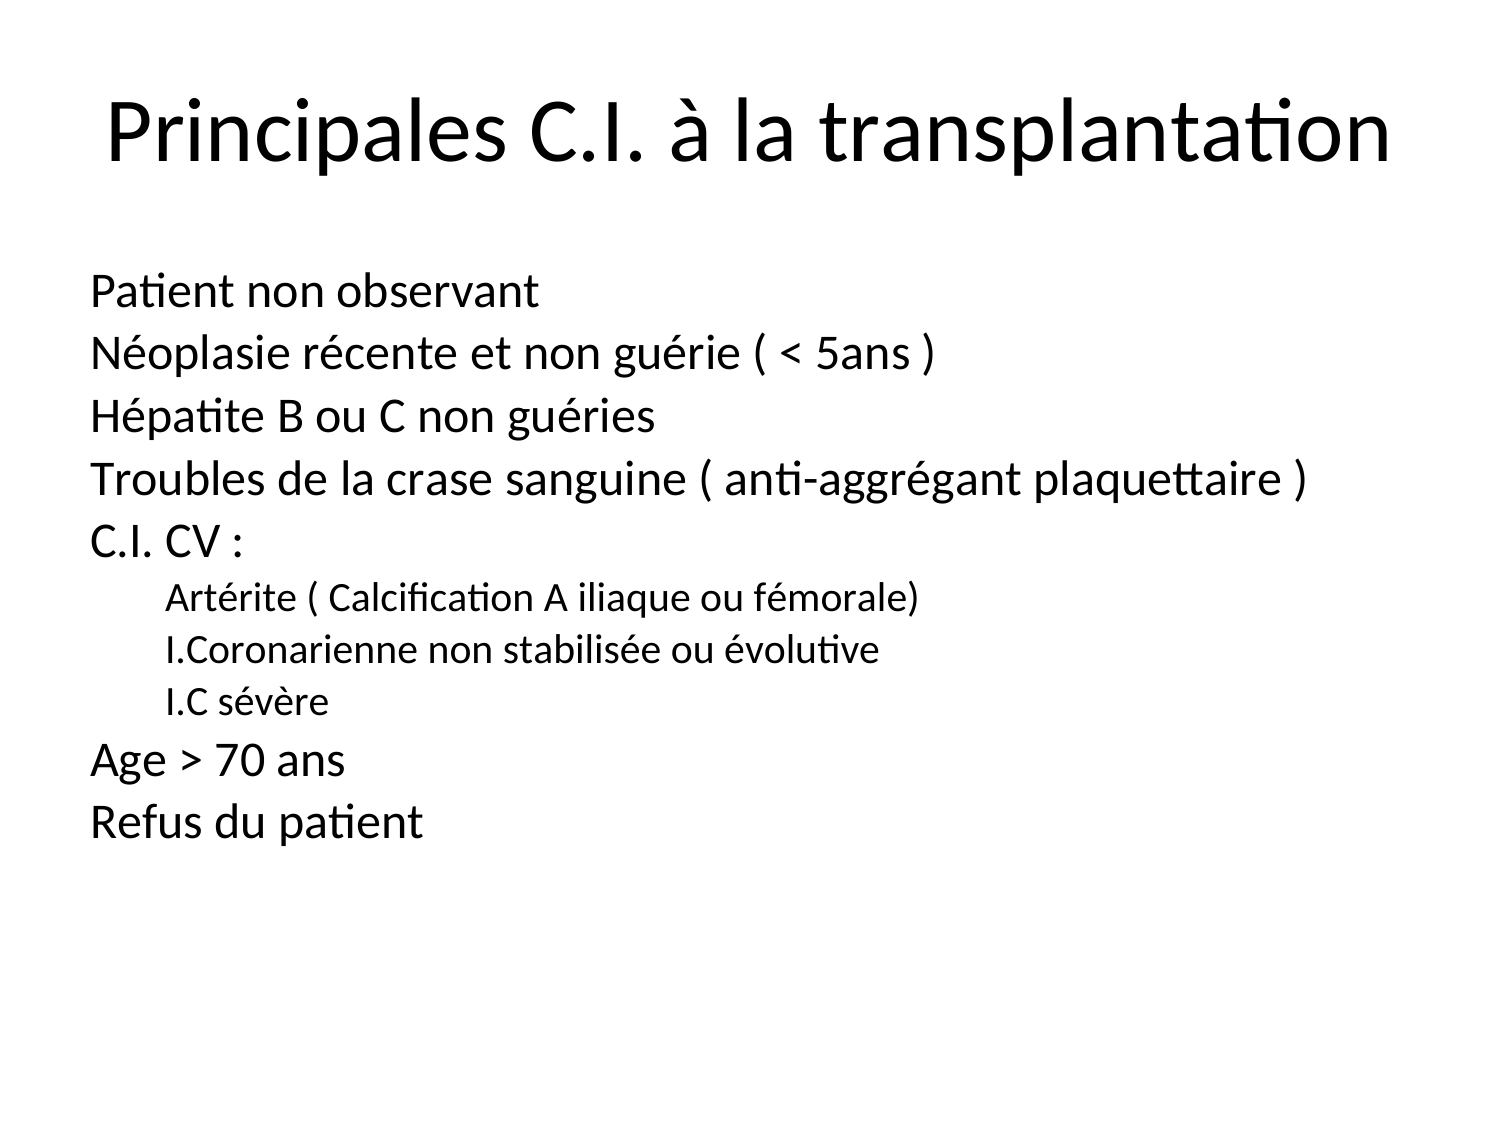

# Principales C.I. à la transplantation
Patient non observant
Néoplasie récente et non guérie ( < 5ans )
Hépatite B ou C non guéries
Troubles de la crase sanguine ( anti-aggrégant plaquettaire )
C.I. CV :
Artérite ( Calcification A iliaque ou fémorale)
I.Coronarienne non stabilisée ou évolutive
I.C sévère
Age > 70 ans
Refus du patient